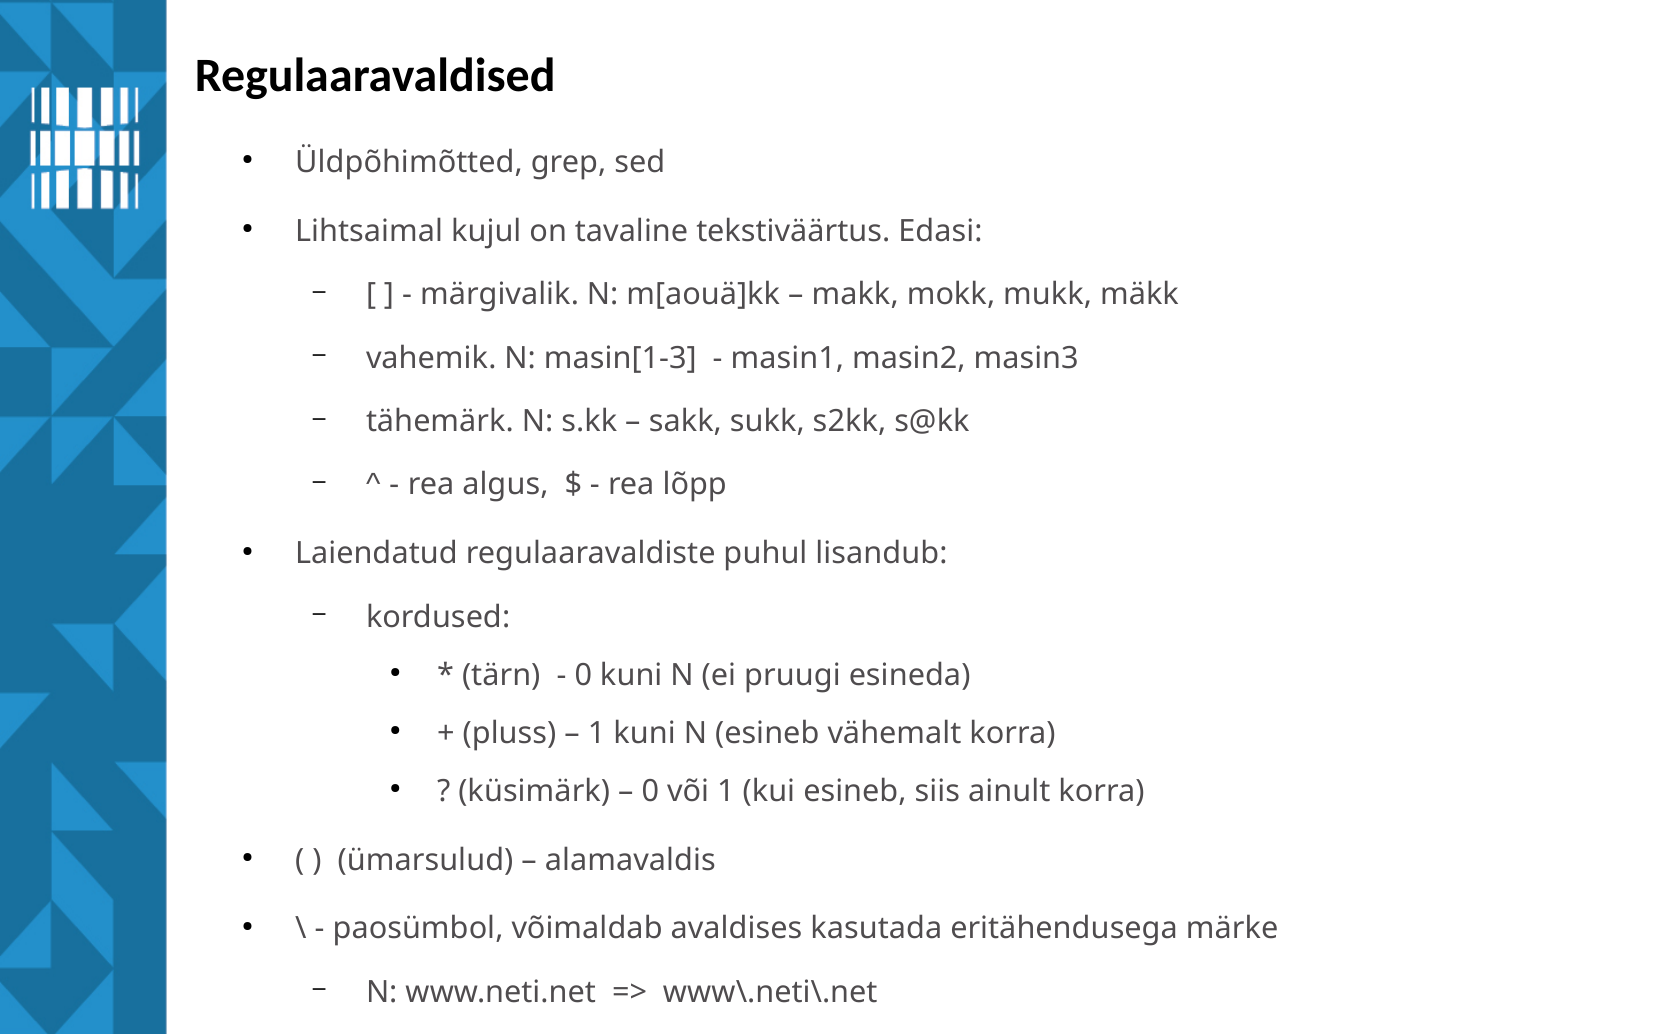

# Regulaaravaldised
Üldpõhimõtted, grep, sed
Lihtsaimal kujul on tavaline tekstiväärtus. Edasi:
[ ] - märgivalik. N: m[aouä]kk – makk, mokk, mukk, mäkk
vahemik. N: masin[1-3] - masin1, masin2, masin3
tähemärk. N: s.kk – sakk, sukk, s2kk, s@kk
^ - rea algus, $ - rea lõpp
Laiendatud regulaaravaldiste puhul lisandub:
kordused:
* (tärn) - 0 kuni N (ei pruugi esineda)
+ (pluss) – 1 kuni N (esineb vähemalt korra)
? (küsimärk) – 0 või 1 (kui esineb, siis ainult korra)
( ) (ümarsulud) – alamavaldis
\ - paosümbol, võimaldab avaldises kasutada eritähendusega märke
N: www.neti.net => www\.neti\.net